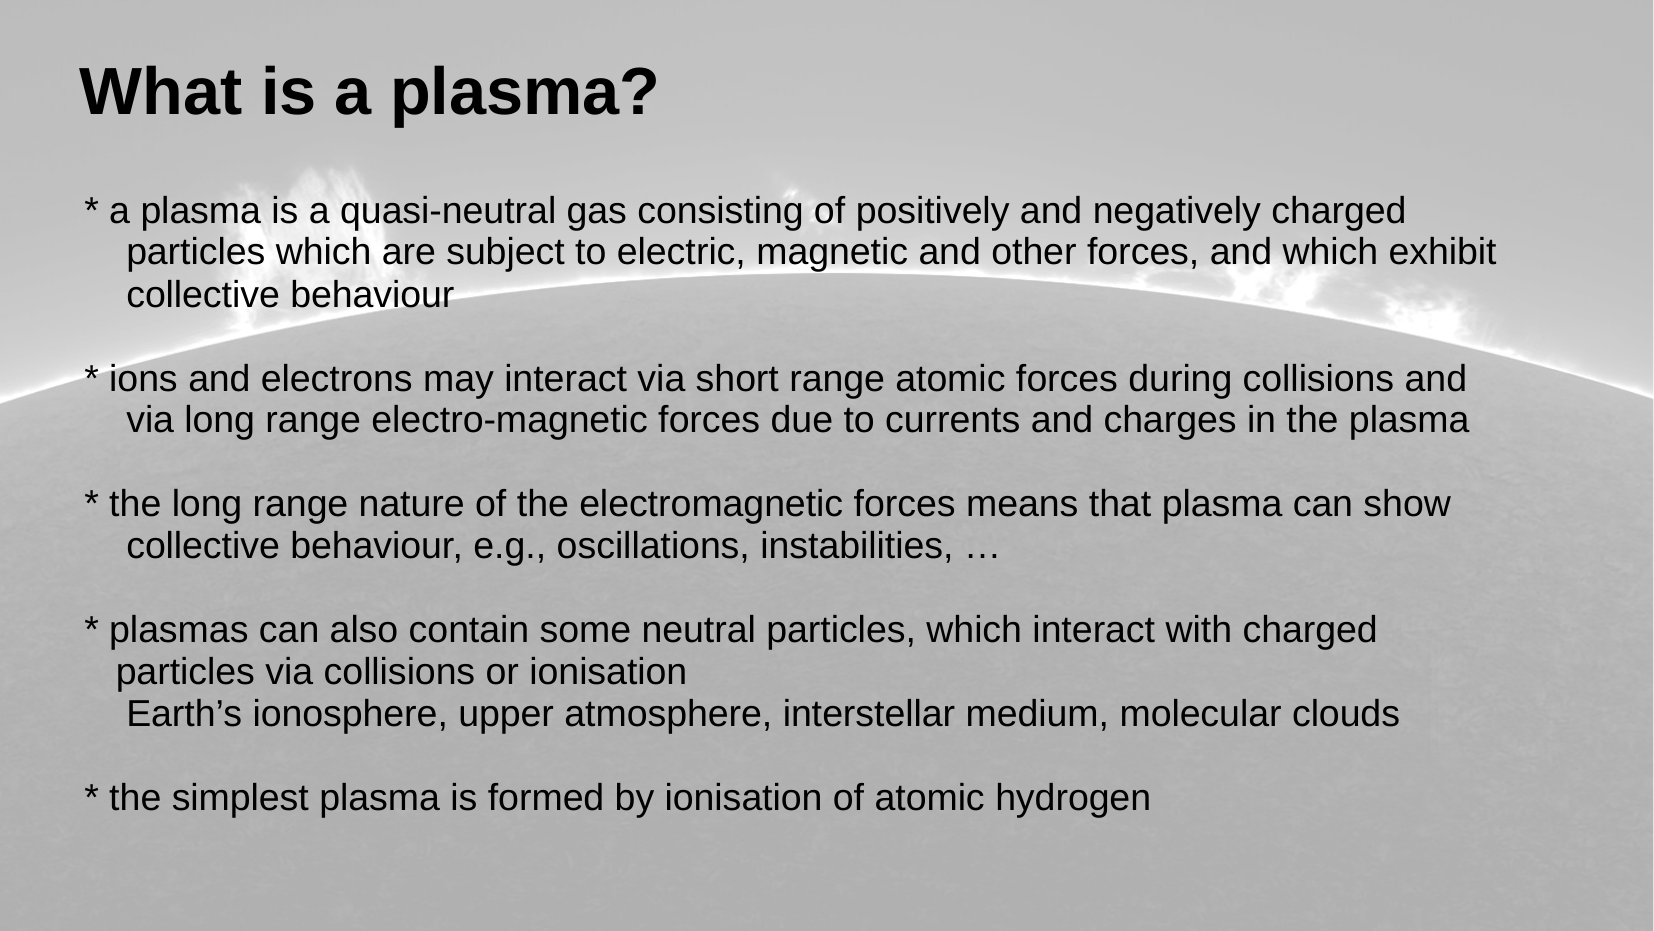

What is a plasma?
* a plasma is a quasi-neutral gas consisting of positively and negatively charged
 particles which are subject to electric, magnetic and other forces, and which exhibit
 collective behaviour
* ions and electrons may interact via short range atomic forces during collisions and
 via long range electro-magnetic forces due to currents and charges in the plasma
* the long range nature of the electromagnetic forces means that plasma can show
 collective behaviour, e.g., oscillations, instabilities, …
* plasmas can also contain some neutral particles, which interact with charged
 particles via collisions or ionisation
 Earth’s ionosphere, upper atmosphere, interstellar medium, molecular clouds
* the simplest plasma is formed by ionisation of atomic hydrogen